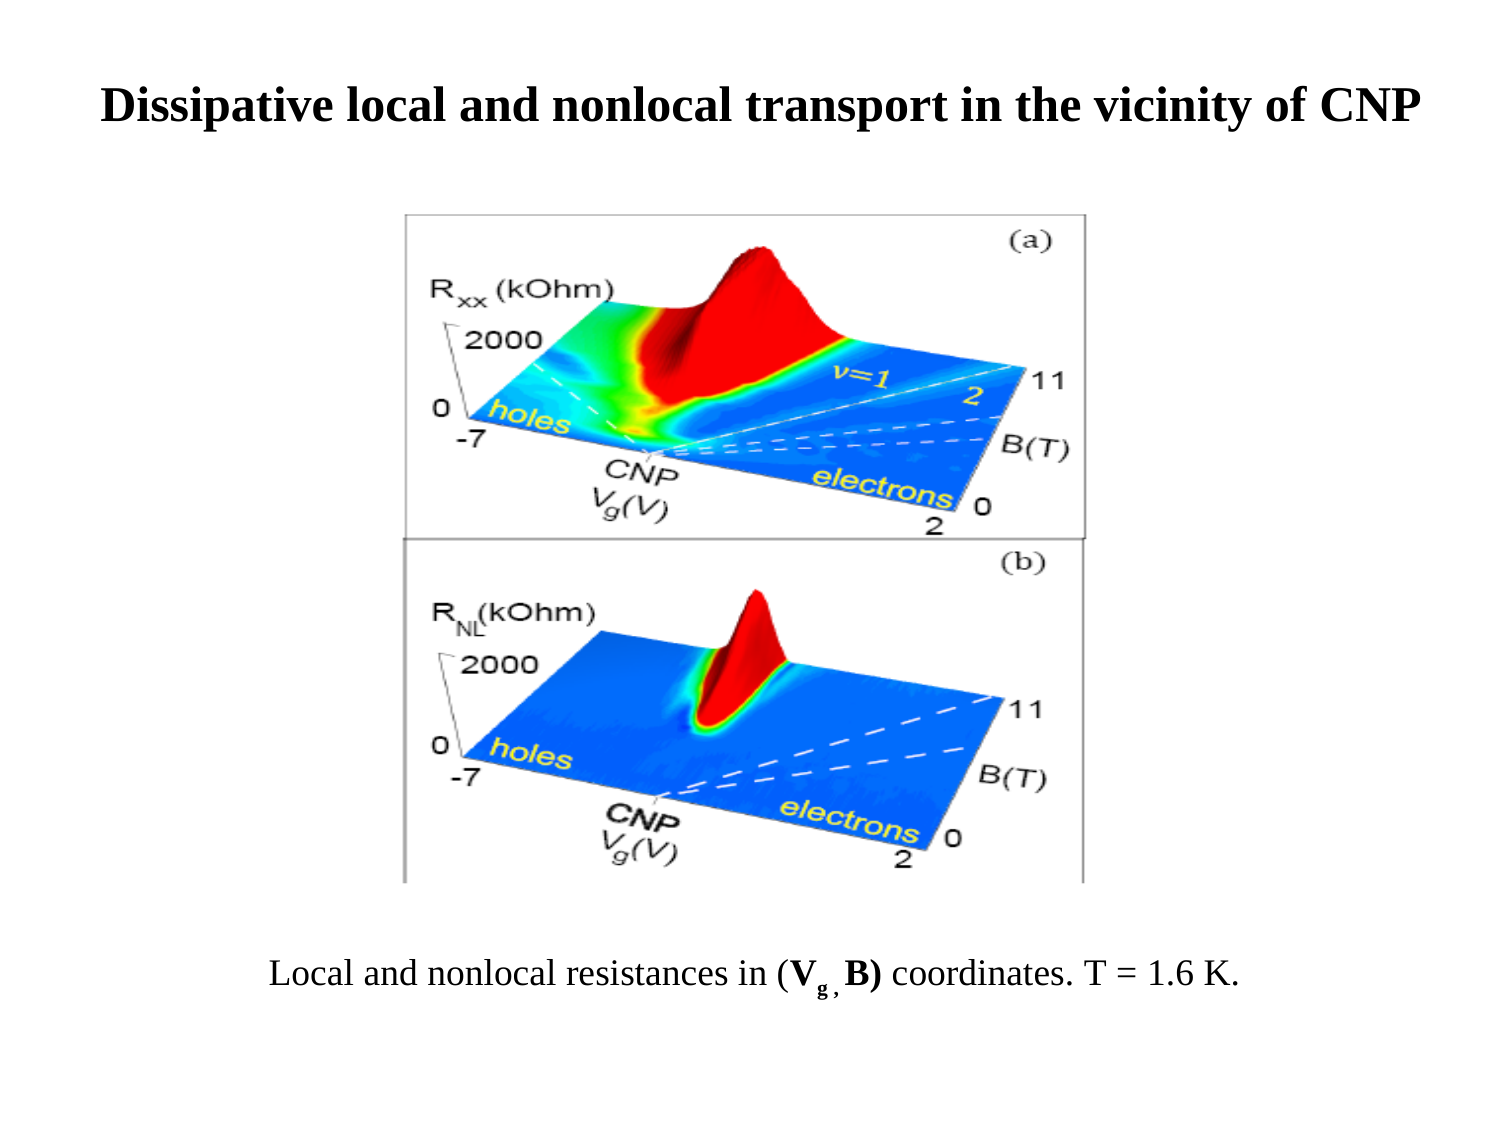

# Dissipative local and nonlocal transport in the vicinity of CNP
Local and nonlocal resistances in (Vg , B) coordinates. T = 1.6 K.